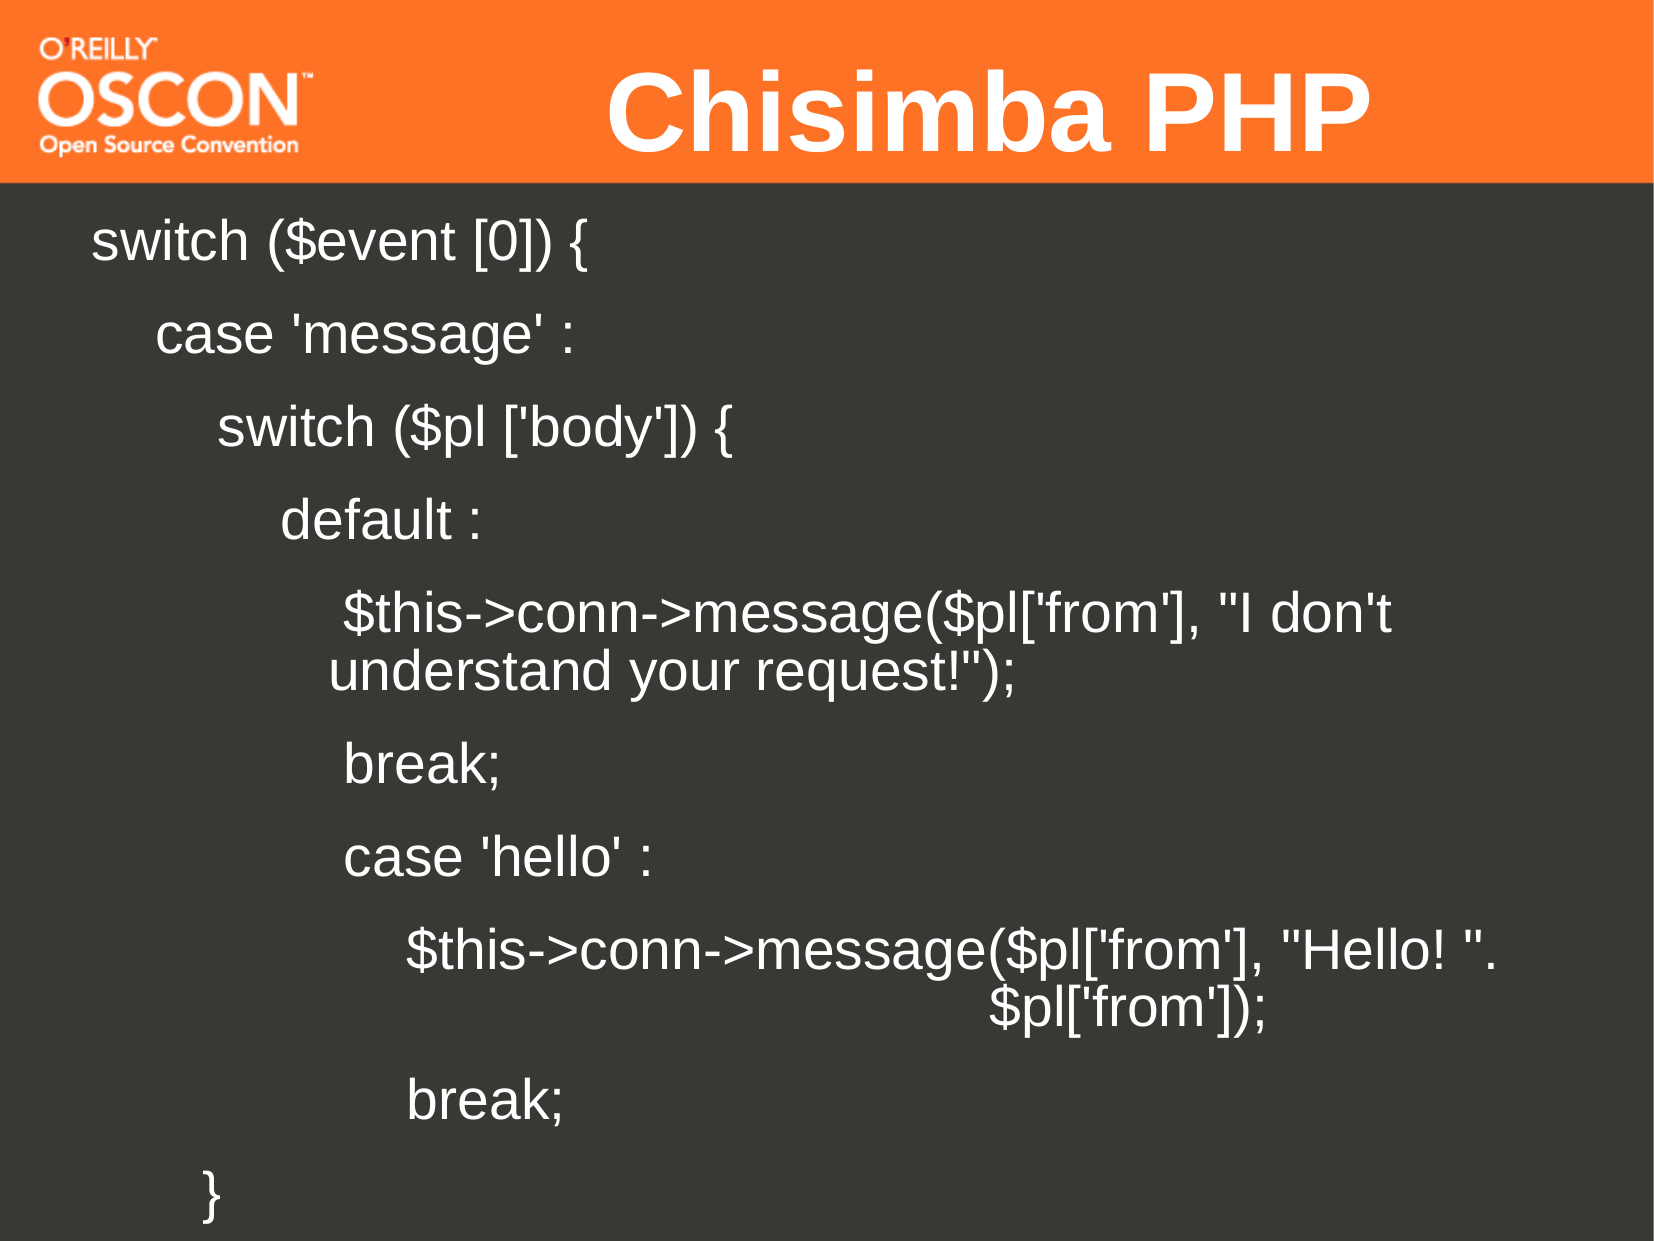

# Chisimba PHP
switch ($event [0]) {
 case 'message' :
 switch ($pl ['body']) {
 default :
 $this->conn->message($pl['from'], "I don't understand your request!");
 break;
 case 'hello' :
 $this->conn->message($pl['from'], "Hello! ". $pl['from']);
 break;
 }